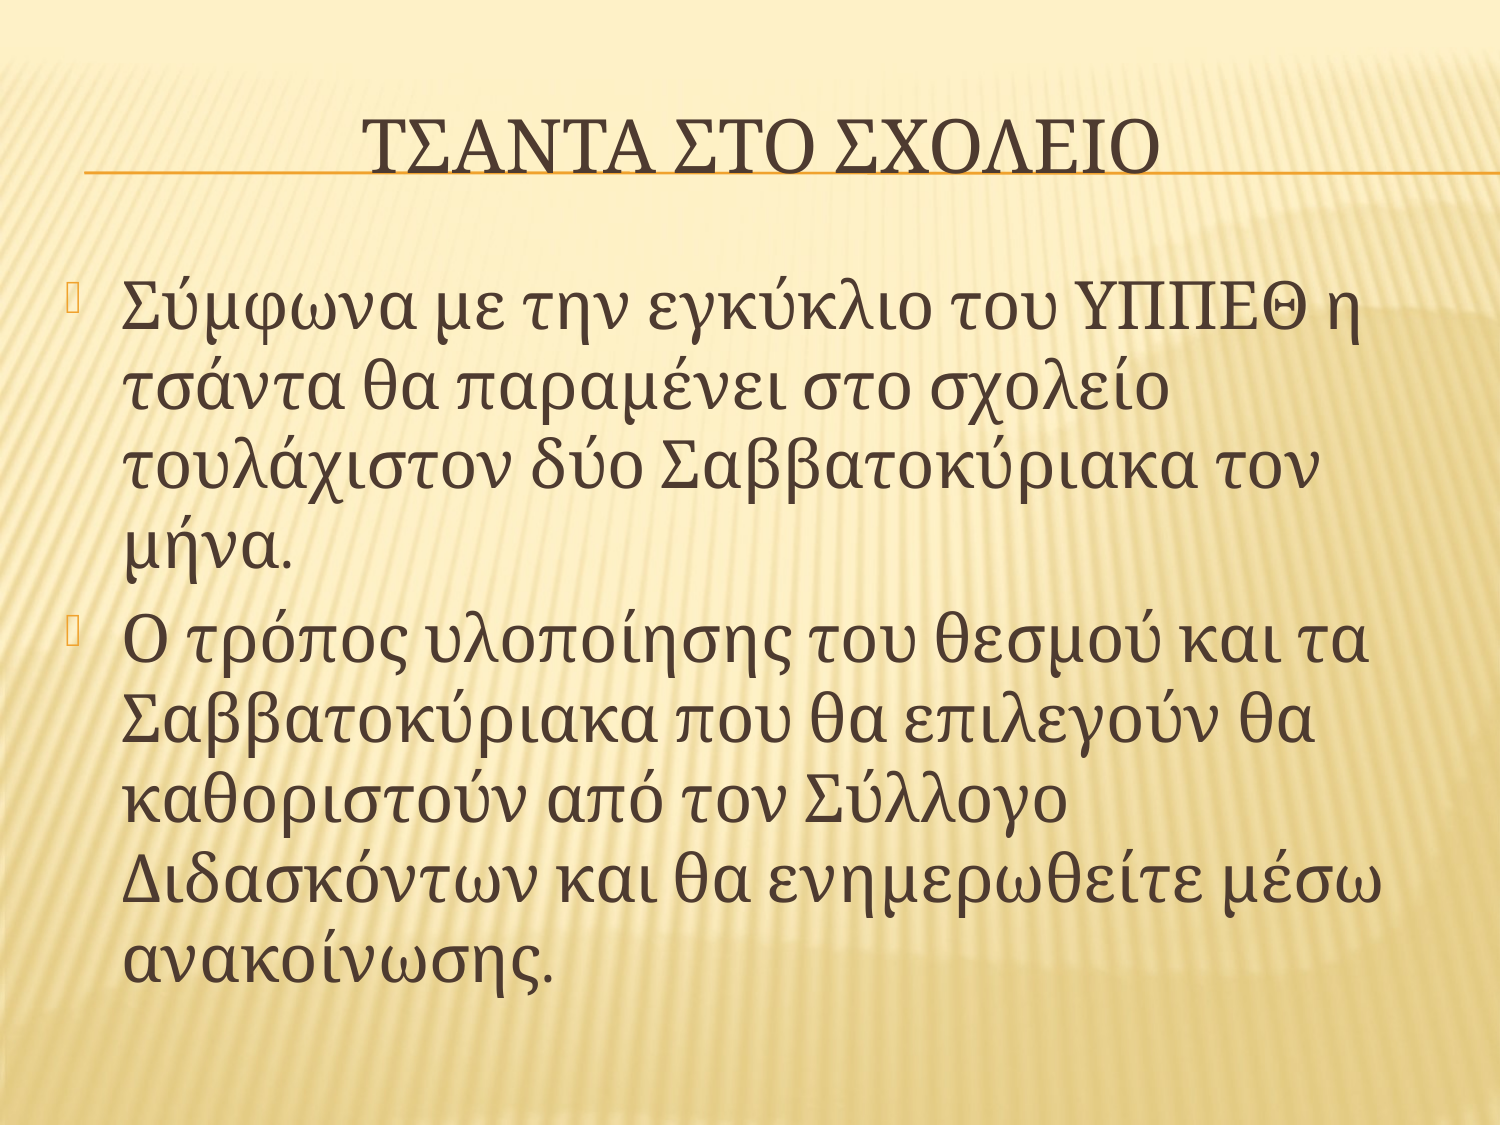

# Τσαντα στο σχολειο
Σύμφωνα με την εγκύκλιο του ΥΠΠΕΘ η τσάντα θα παραμένει στο σχολείο τουλάχιστον δύο Σαββατοκύριακα τον μήνα.
Ο τρόπος υλοποίησης του θεσμού και τα Σαββατοκύριακα που θα επιλεγούν θα καθοριστούν από τον Σύλλογο Διδασκόντων και θα ενημερωθείτε μέσω ανακοίνωσης.